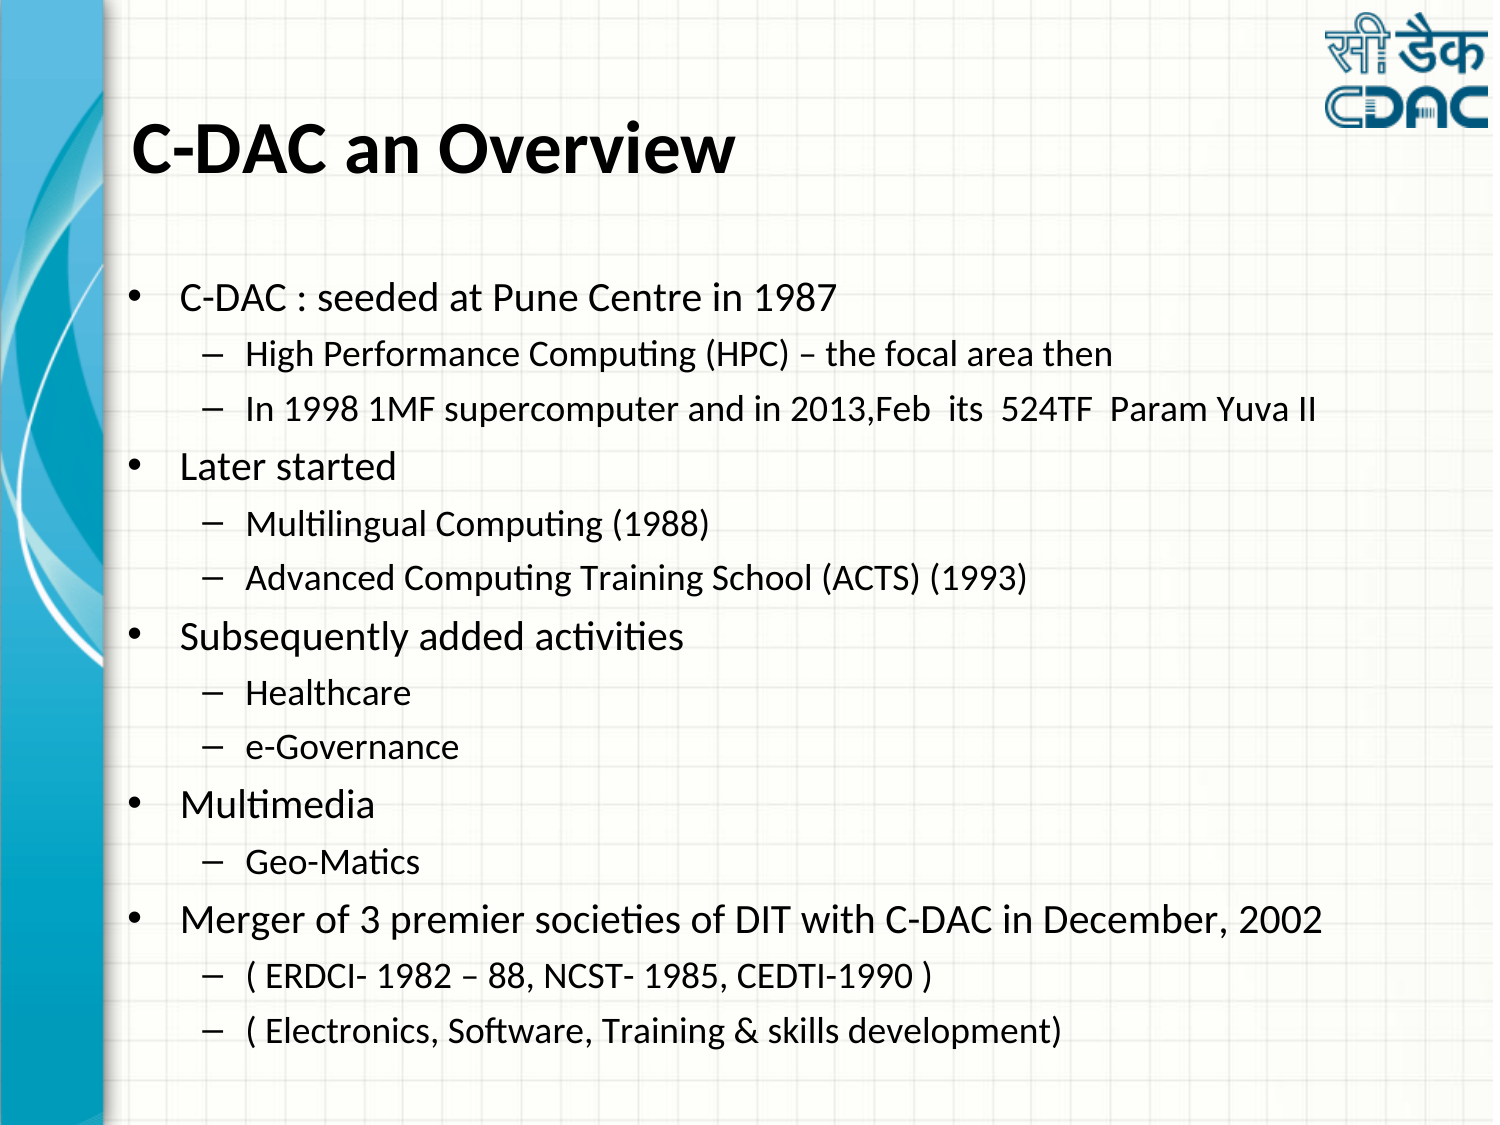

C-DAC an Overview
C-DAC : seeded at Pune Centre in 1987
High Performance Computing (HPC) – the focal area then
In 1998 1MF supercomputer and in 2013,Feb its 524TF Param Yuva II
Later started
Multilingual Computing (1988)
Advanced Computing Training School (ACTS) (1993)‏
Subsequently added activities
Healthcare
e-Governance
Multimedia
Geo-Matics
Merger of 3 premier societies of DIT with C-DAC in December, 2002
( ERDCI- 1982 – 88, NCST- 1985, CEDTI-1990 )‏
( Electronics, Software, Training & skills development)